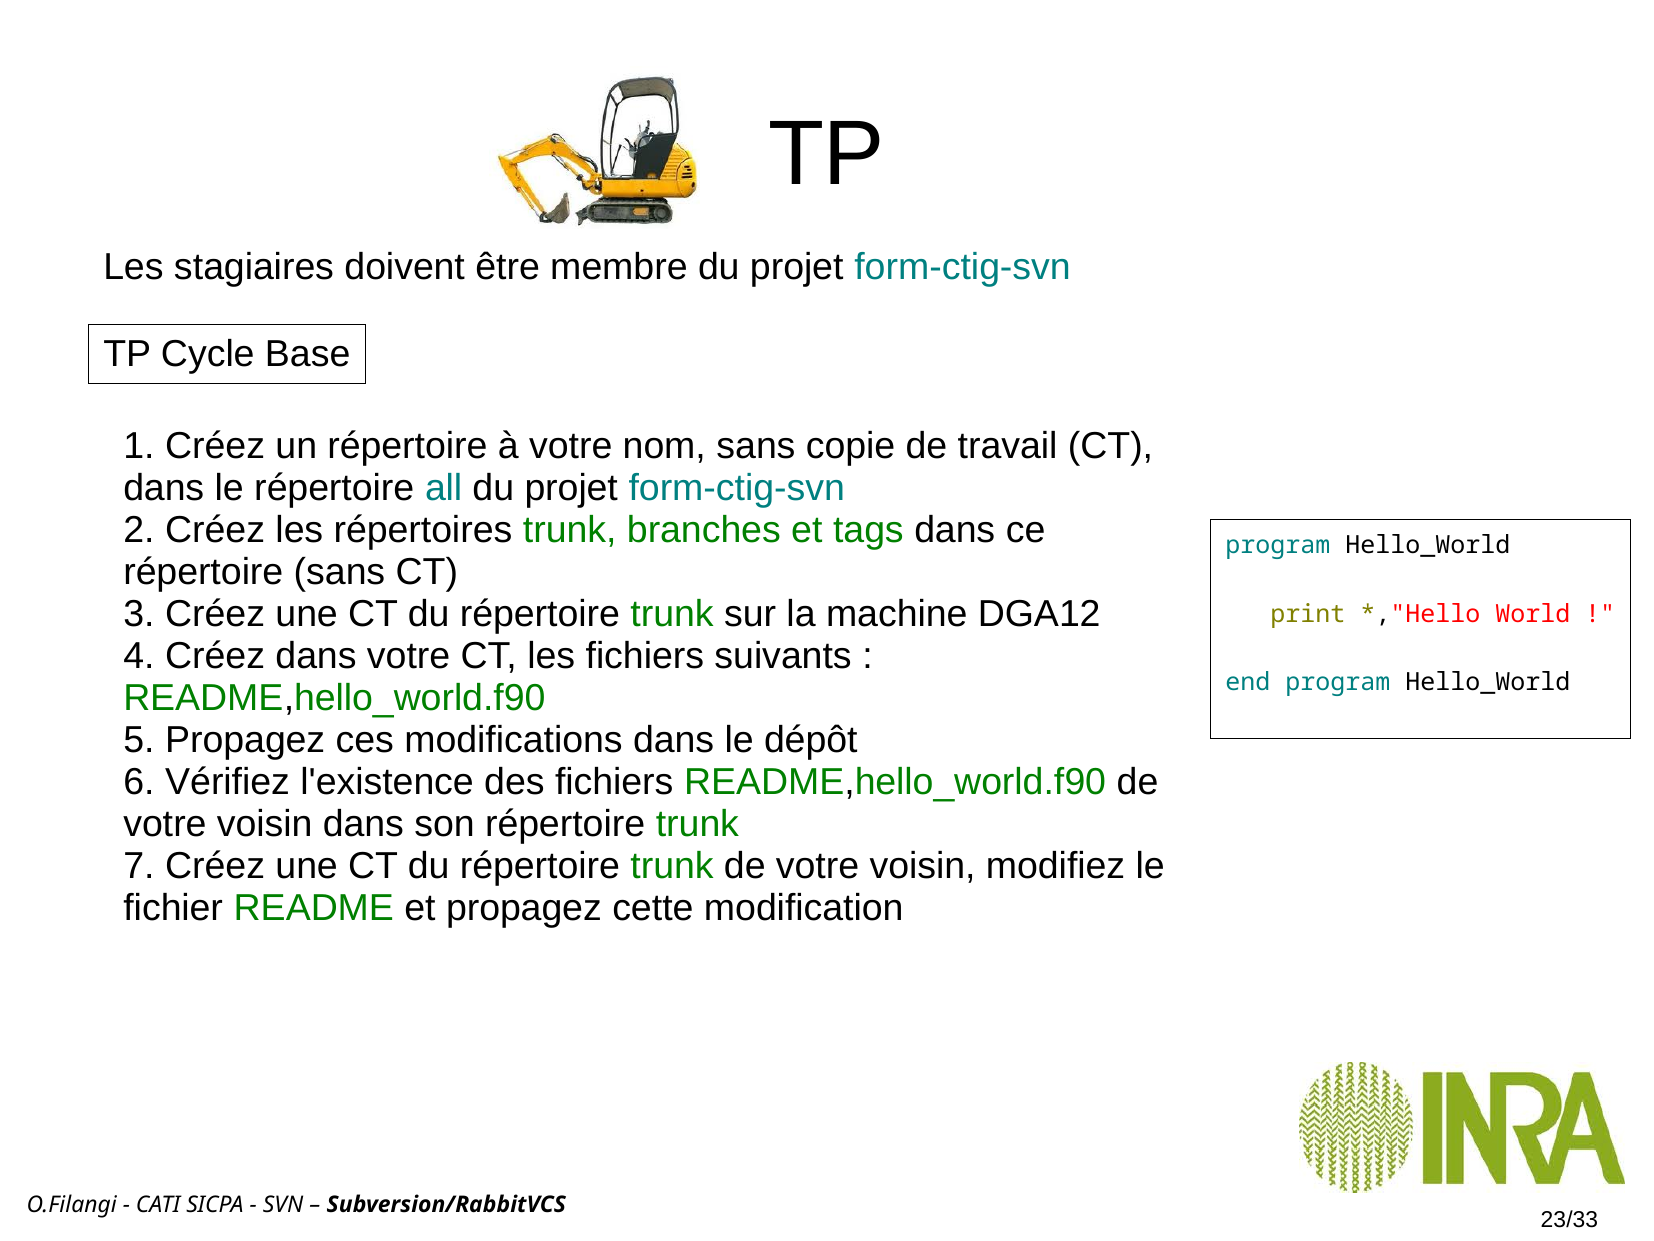

# TP
Les stagiaires doivent être membre du projet form-ctig-svn
TP Cycle Base
 Créez un répertoire à votre nom, sans copie de travail (CT), dans le répertoire all du projet form-ctig-svn
 Créez les répertoires trunk, branches et tags dans ce répertoire (sans CT)
 Créez une CT du répertoire trunk sur la machine DGA12
 Créez dans votre CT, les fichiers suivants : README,hello_world.f90
 Propagez ces modifications dans le dépôt
 Vérifiez l'existence des fichiers README,hello_world.f90 de votre voisin dans son répertoire trunk
 Créez une CT du répertoire trunk de votre voisin, modifiez le fichier README et propagez cette modification
program Hello_World
 print *,"Hello World !"
end program Hello_World
 O.Filangi - CATI SICPA - SVN – Subversion/RabbitVCS